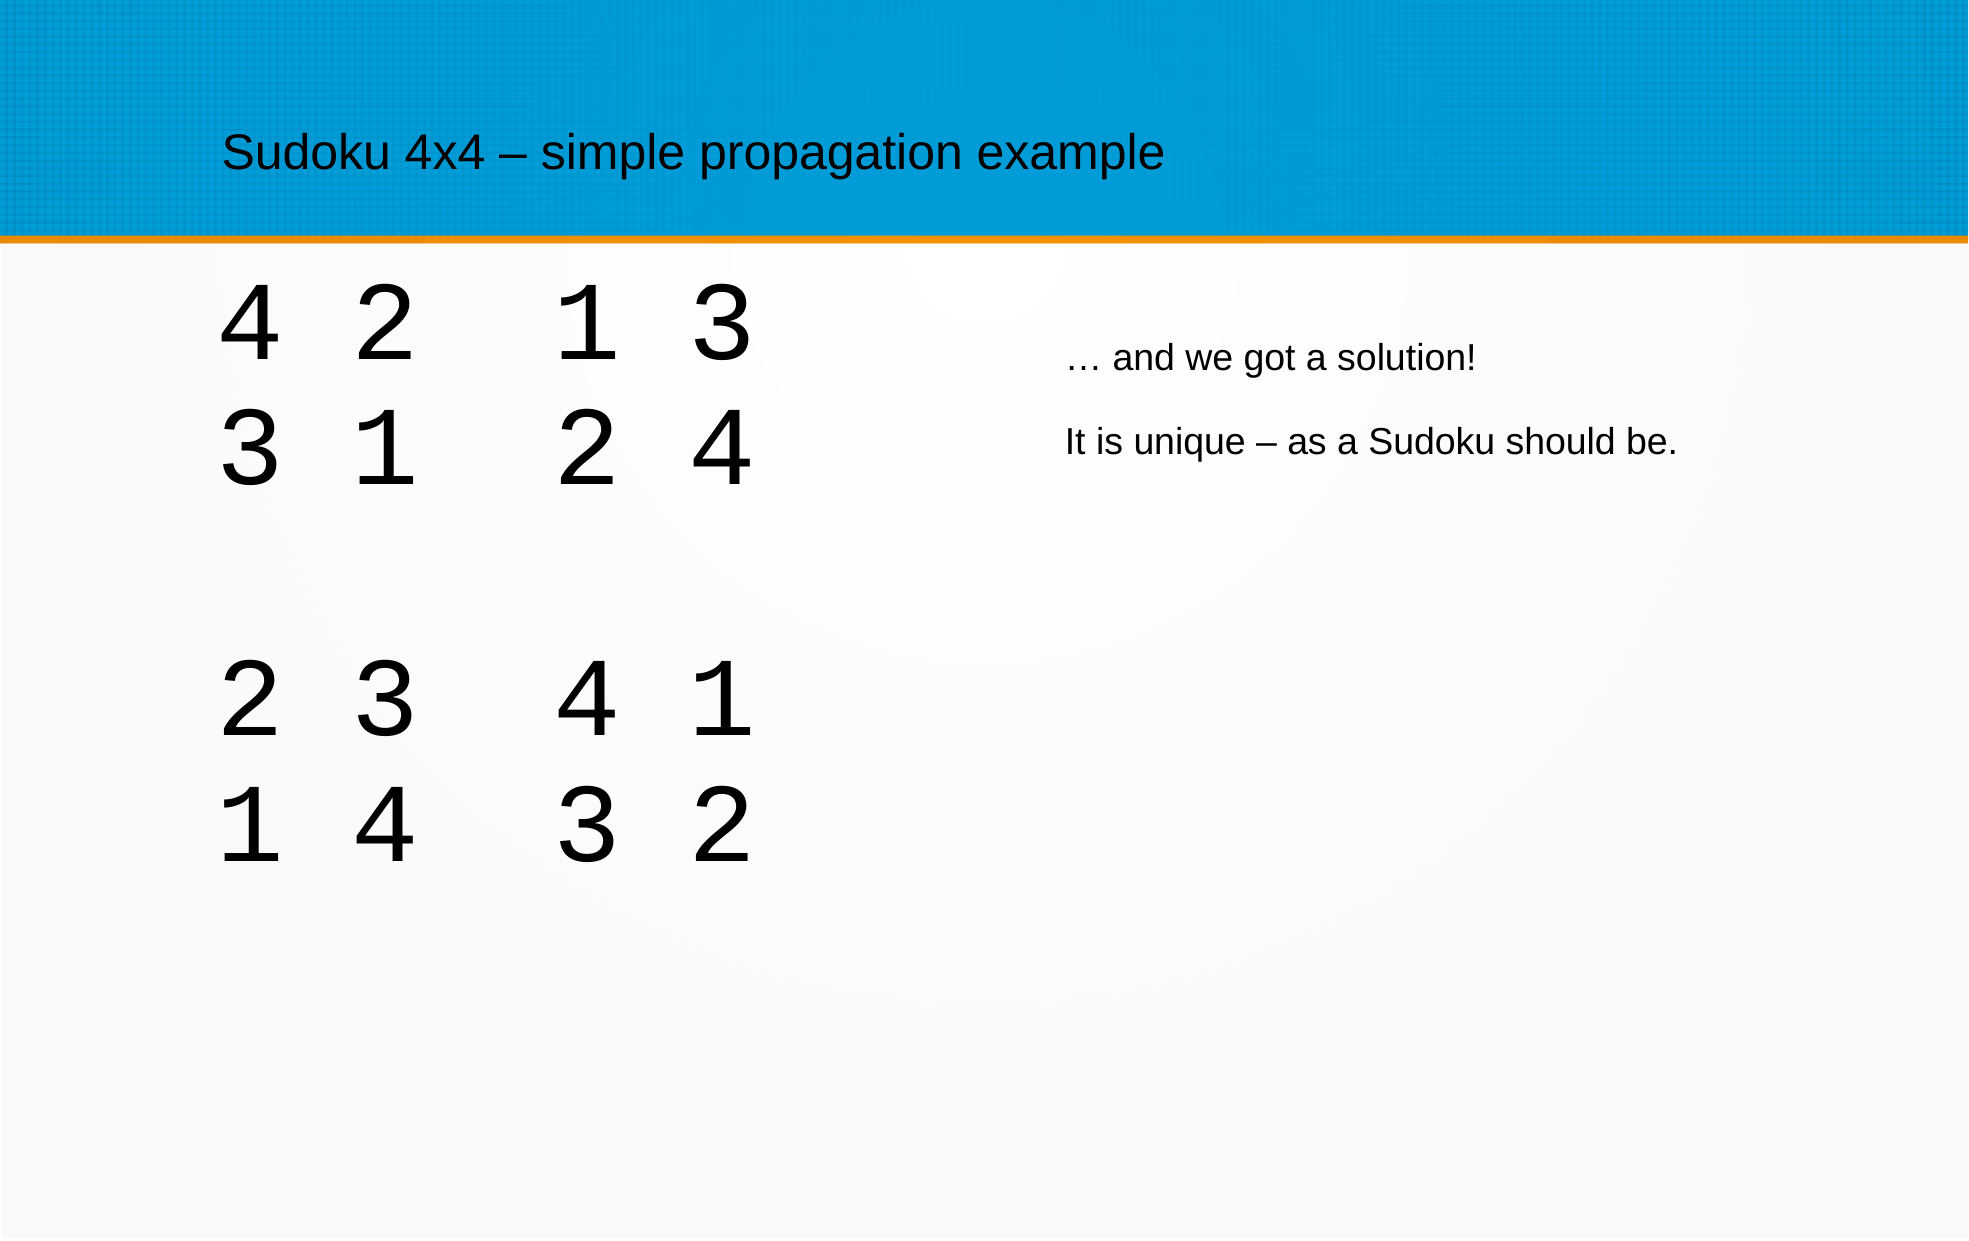

Sudoku 4x4 – simple propagation example
4 2 1 3
3 1 2 4
2 3 4 1
1 4 3 2
… and we got a solution!
It is unique – as a Sudoku should be.